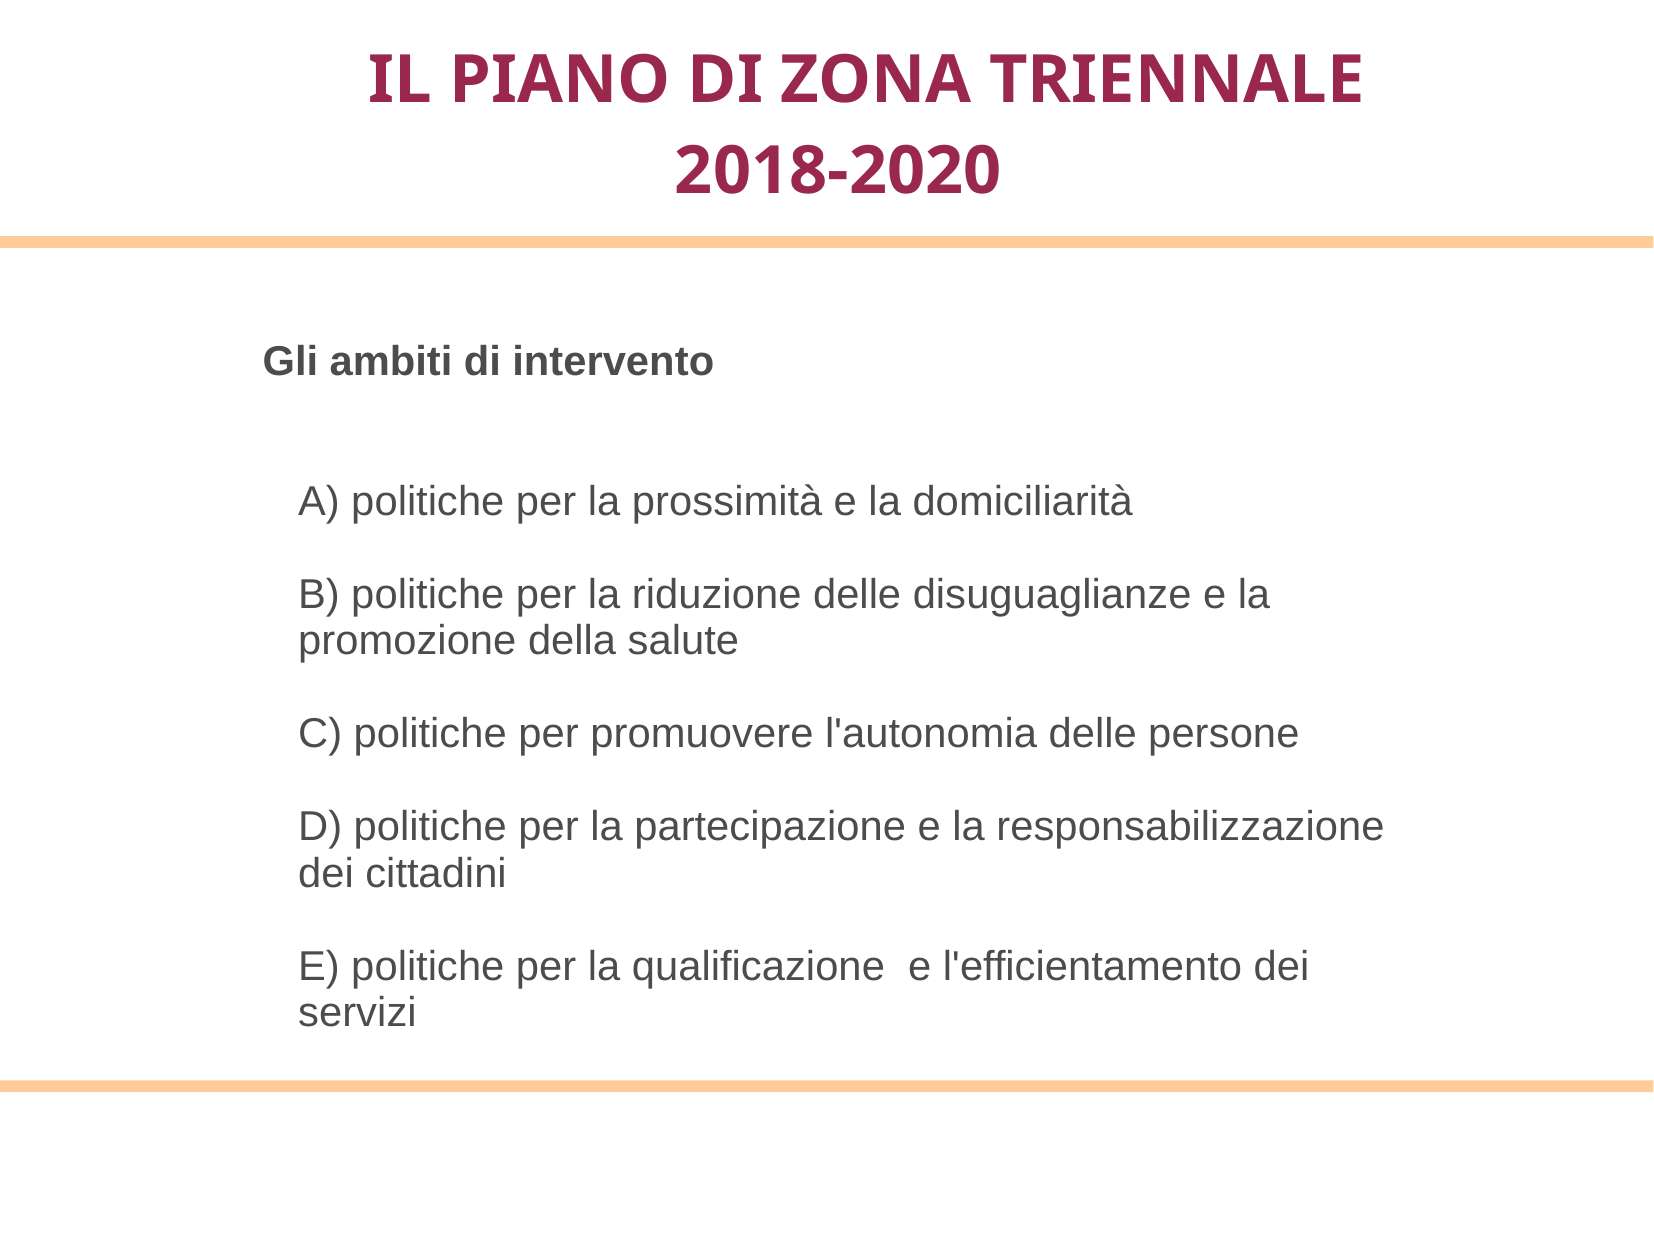

IL PIANO DI ZONA TRIENNALE
2018-2020
Gli ambiti di intervento
A) politiche per la prossimità e la domiciliarità
B) politiche per la riduzione delle disuguaglianze e la promozione della salute
C) politiche per promuovere l'autonomia delle persone
D) politiche per la partecipazione e la responsabilizzazione dei cittadini
E) politiche per la qualificazione e l'efficientamento dei servizi
#